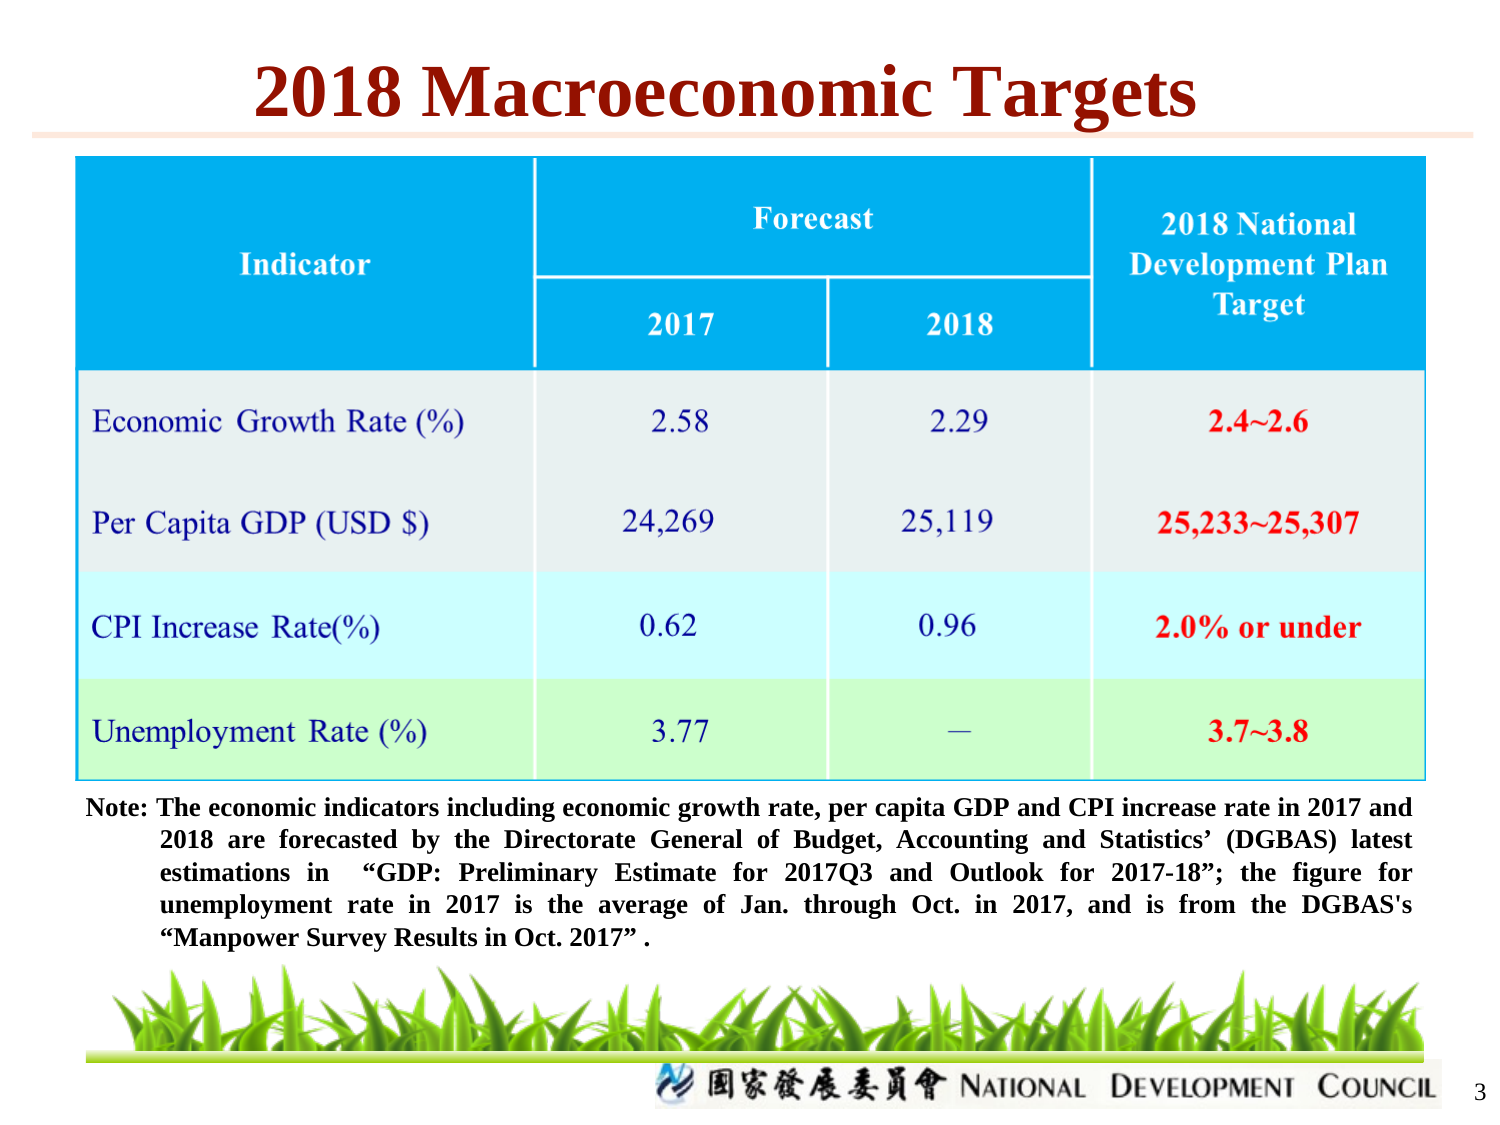

2018 Macroeconomic Targets
Note: The economic indicators including economic growth rate, per capita GDP and CPI increase rate in 2017 and 2018 are forecasted by the Directorate General of Budget, Accounting and Statistics’ (DGBAS) latest estimations in “GDP: Preliminary Estimate for 2017Q3 and Outlook for 2017-18”; the figure for unemployment rate in 2017 is the average of Jan. through Oct. in 2017, and is from the DGBAS's “Manpower Survey Results in Oct. 2017” .